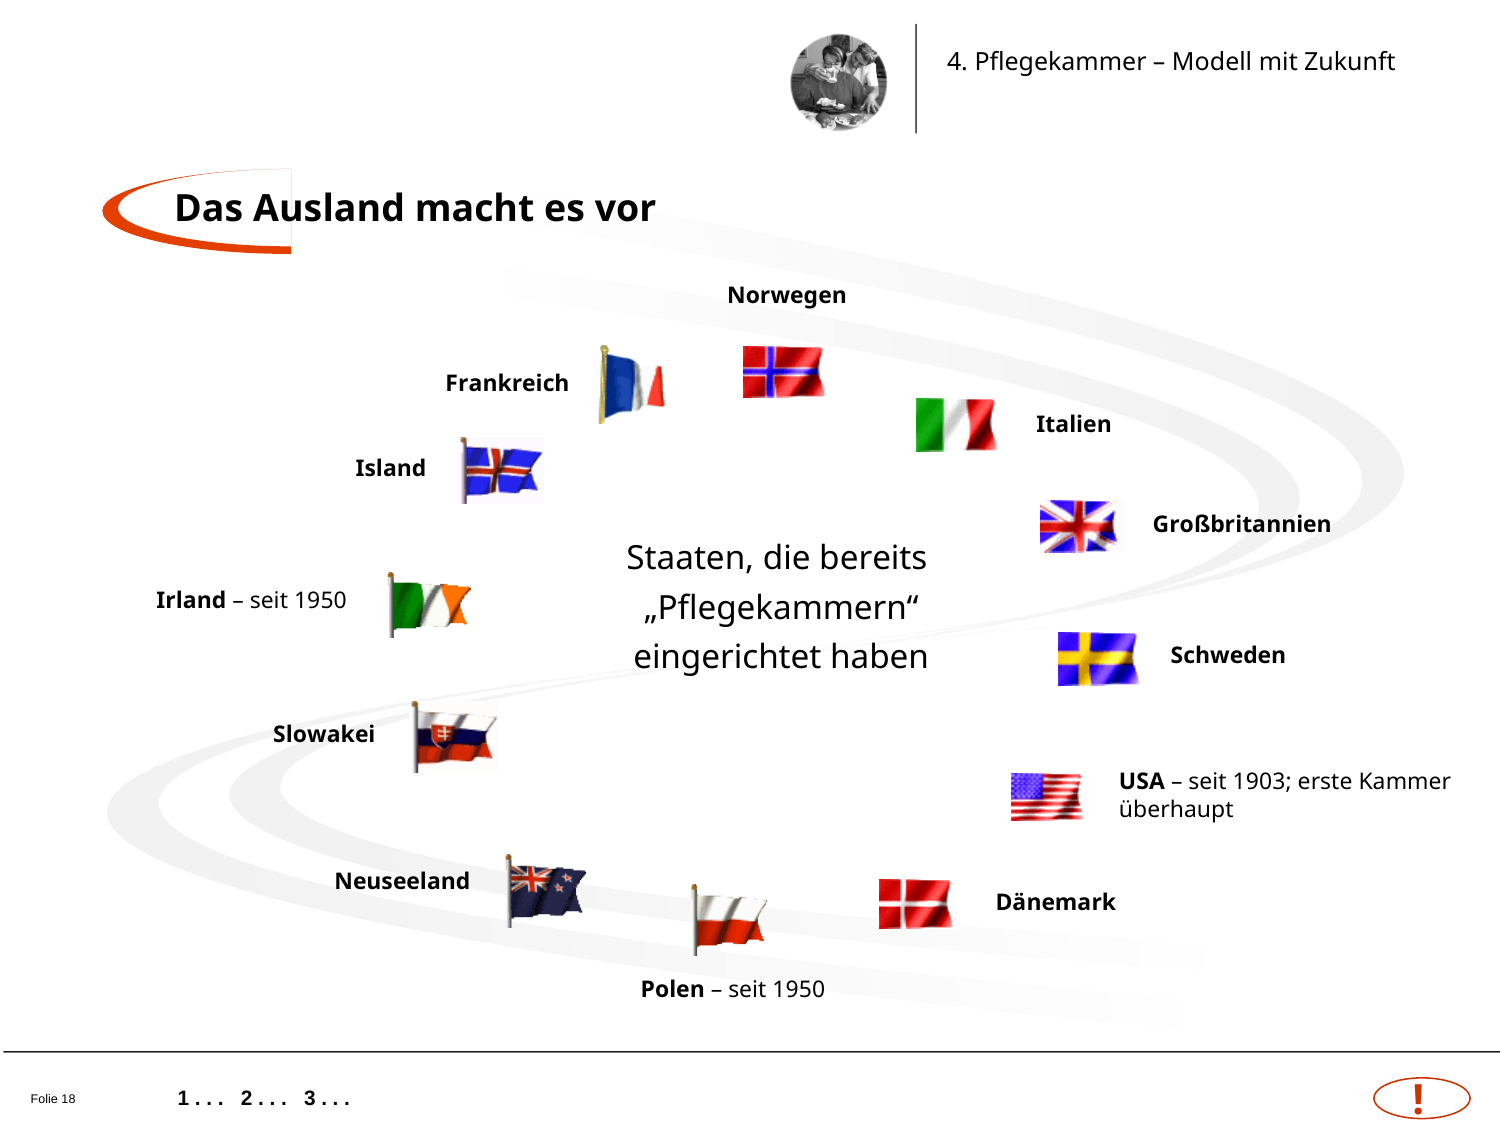

4. Pflegekammer – Modell mit Zukunft
Das Ausland macht es vor
Norwegen
Frankreich
Italien
Island
Großbritannien
Staaten, die bereits „Pflegekammern“ eingerichtet haben
Irland – seit 1950
Schweden
Slowakei
USA – seit 1903; erste Kammer überhaupt
Neuseeland
Dänemark
Polen – seit 1950
!
1 . . . 2 . . . 3 . . .
Folie